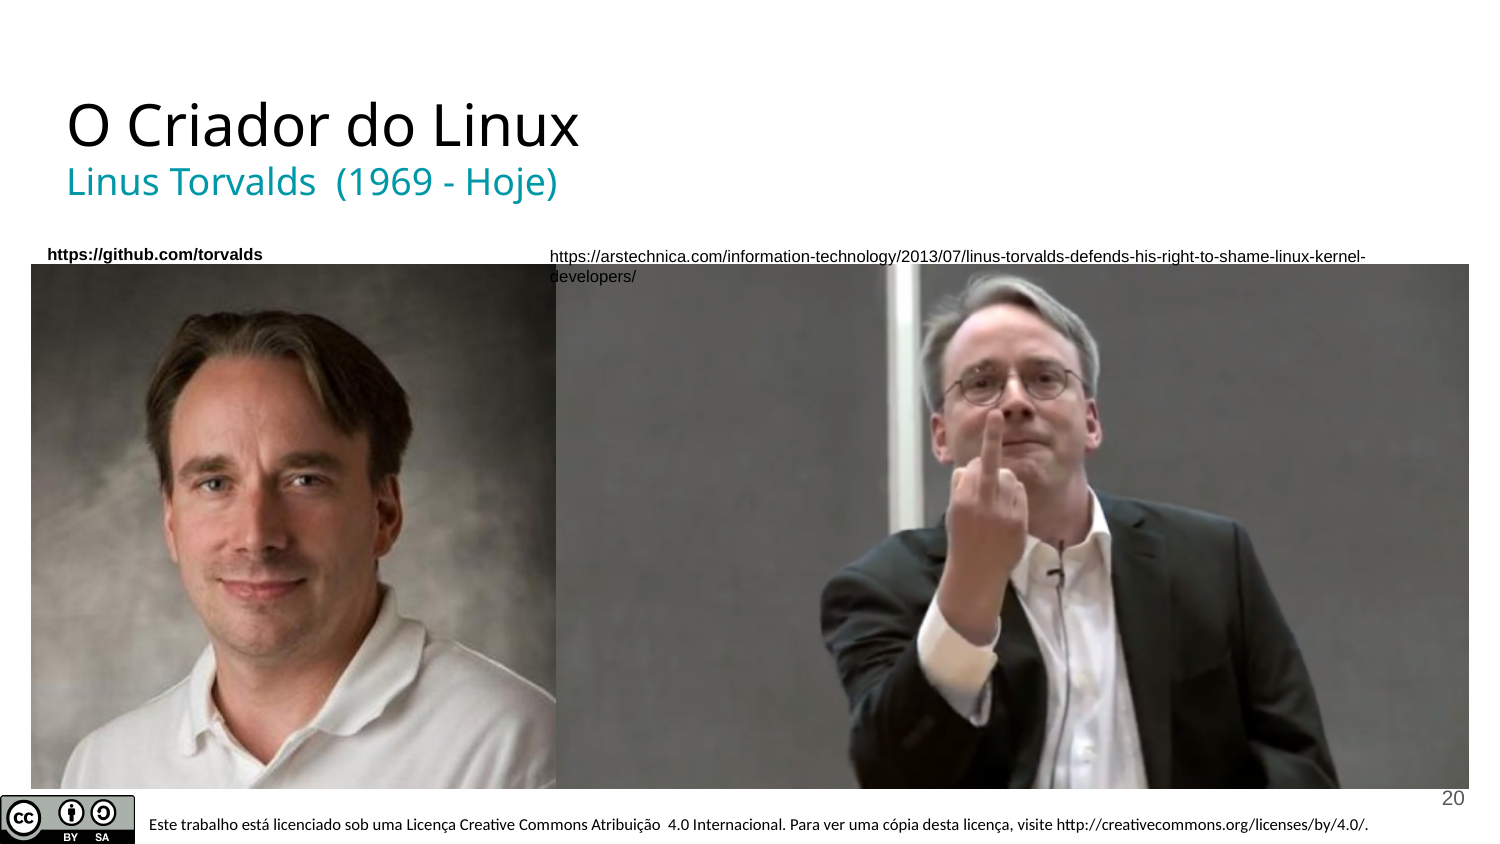

# O Criador do Linux Linus Torvalds (1969 - Hoje)
https://github.com/torvalds
https://arstechnica.com/information-technology/2013/07/linus-torvalds-defends-his-right-to-shame-linux-kernel-developers/
Este trabalho está licenciado sob uma Licença Creative Commons Atribuição 4.0 Internacional. Para ver uma cópia desta licença, visite http://creativecommons.org/licenses/by/4.0/.